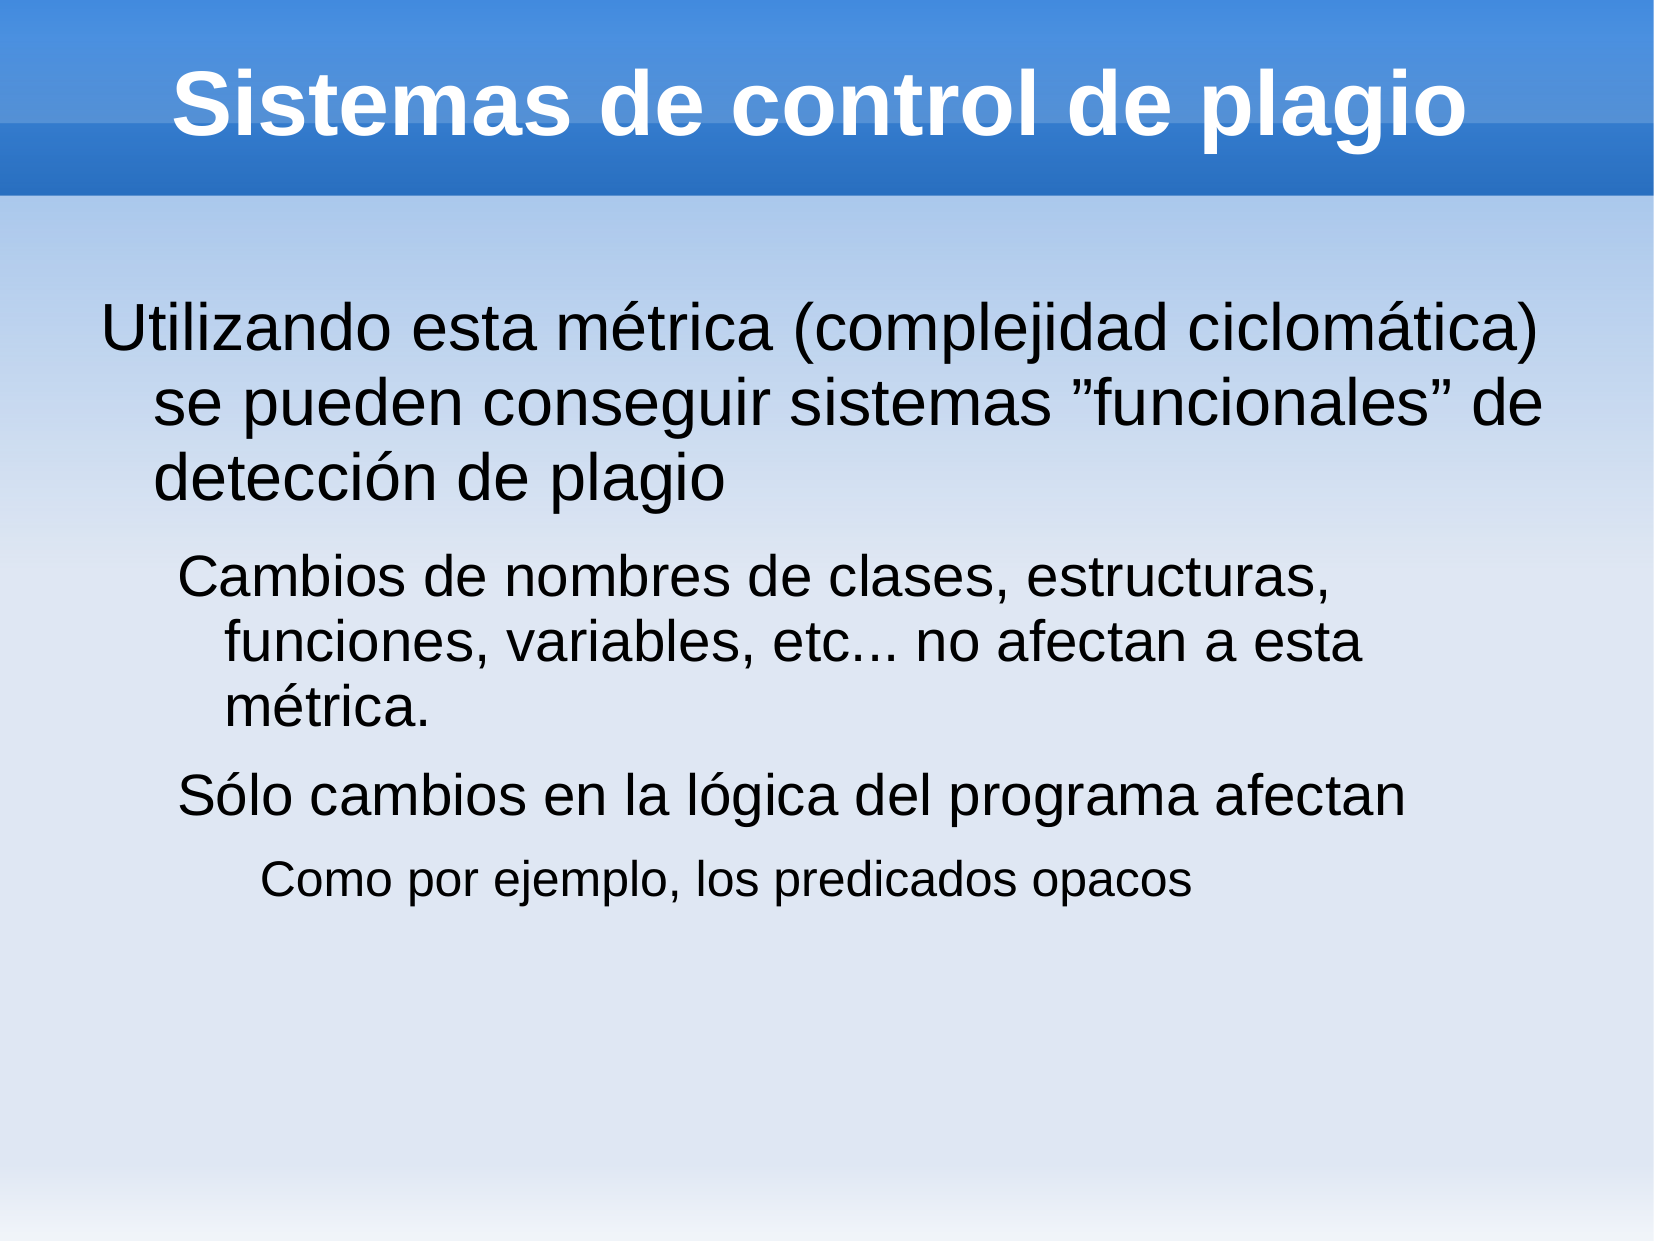

# Sistemas de control de plagio
Utilizando esta métrica (complejidad ciclomática) se pueden conseguir sistemas ”funcionales” de detección de plagio
Cambios de nombres de clases, estructuras, funciones, variables, etc... no afectan a esta métrica.
Sólo cambios en la lógica del programa afectan
Como por ejemplo, los predicados opacos